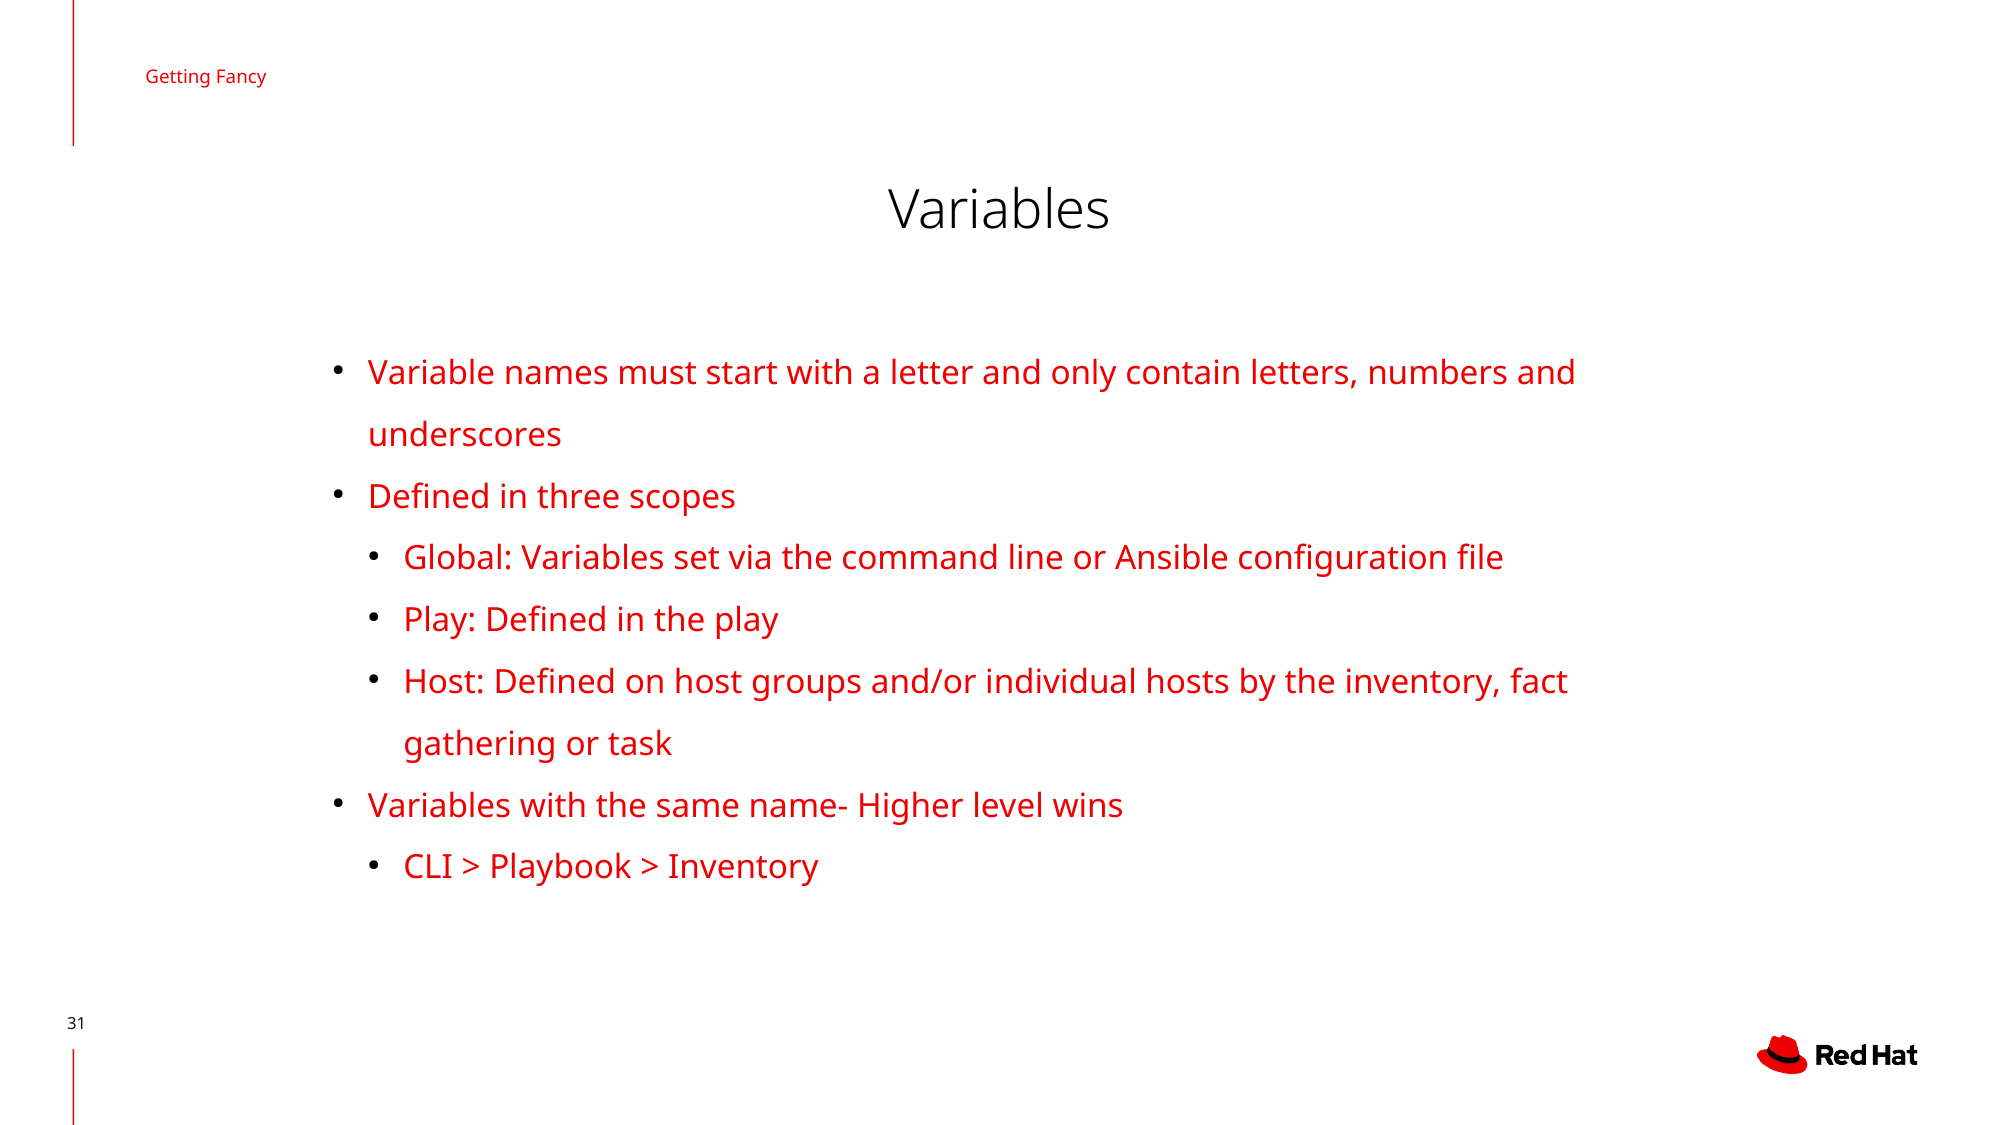

Getting Fancy
# Variables
Variable names must start with a letter and only contain letters, numbers and underscores
Defined in three scopes
Global: Variables set via the command line or Ansible configuration file
Play: Defined in the play
Host: Defined on host groups and/or individual hosts by the inventory, fact gathering or task
Variables with the same name- Higher level wins
CLI > Playbook > Inventory
31